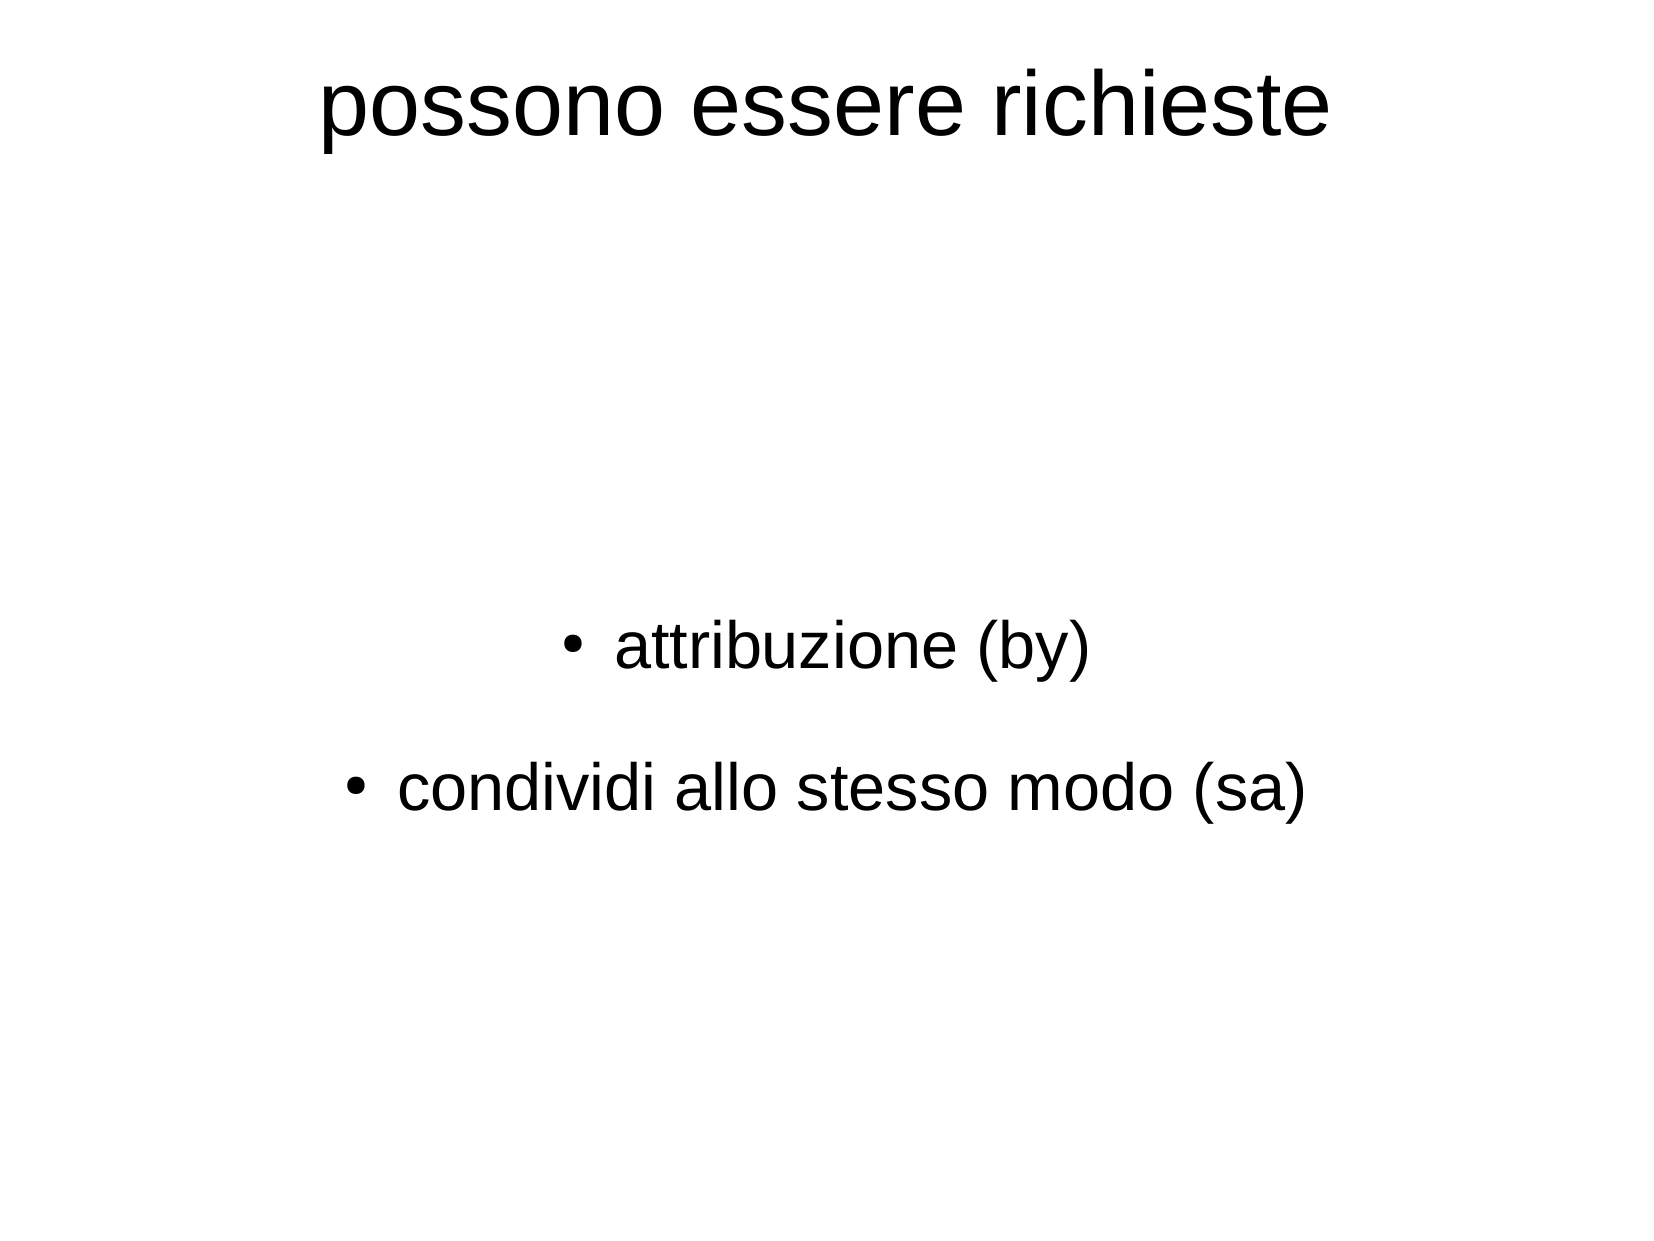

# possono essere richieste
attribuzione (by)
condividi allo stesso modo (sa)